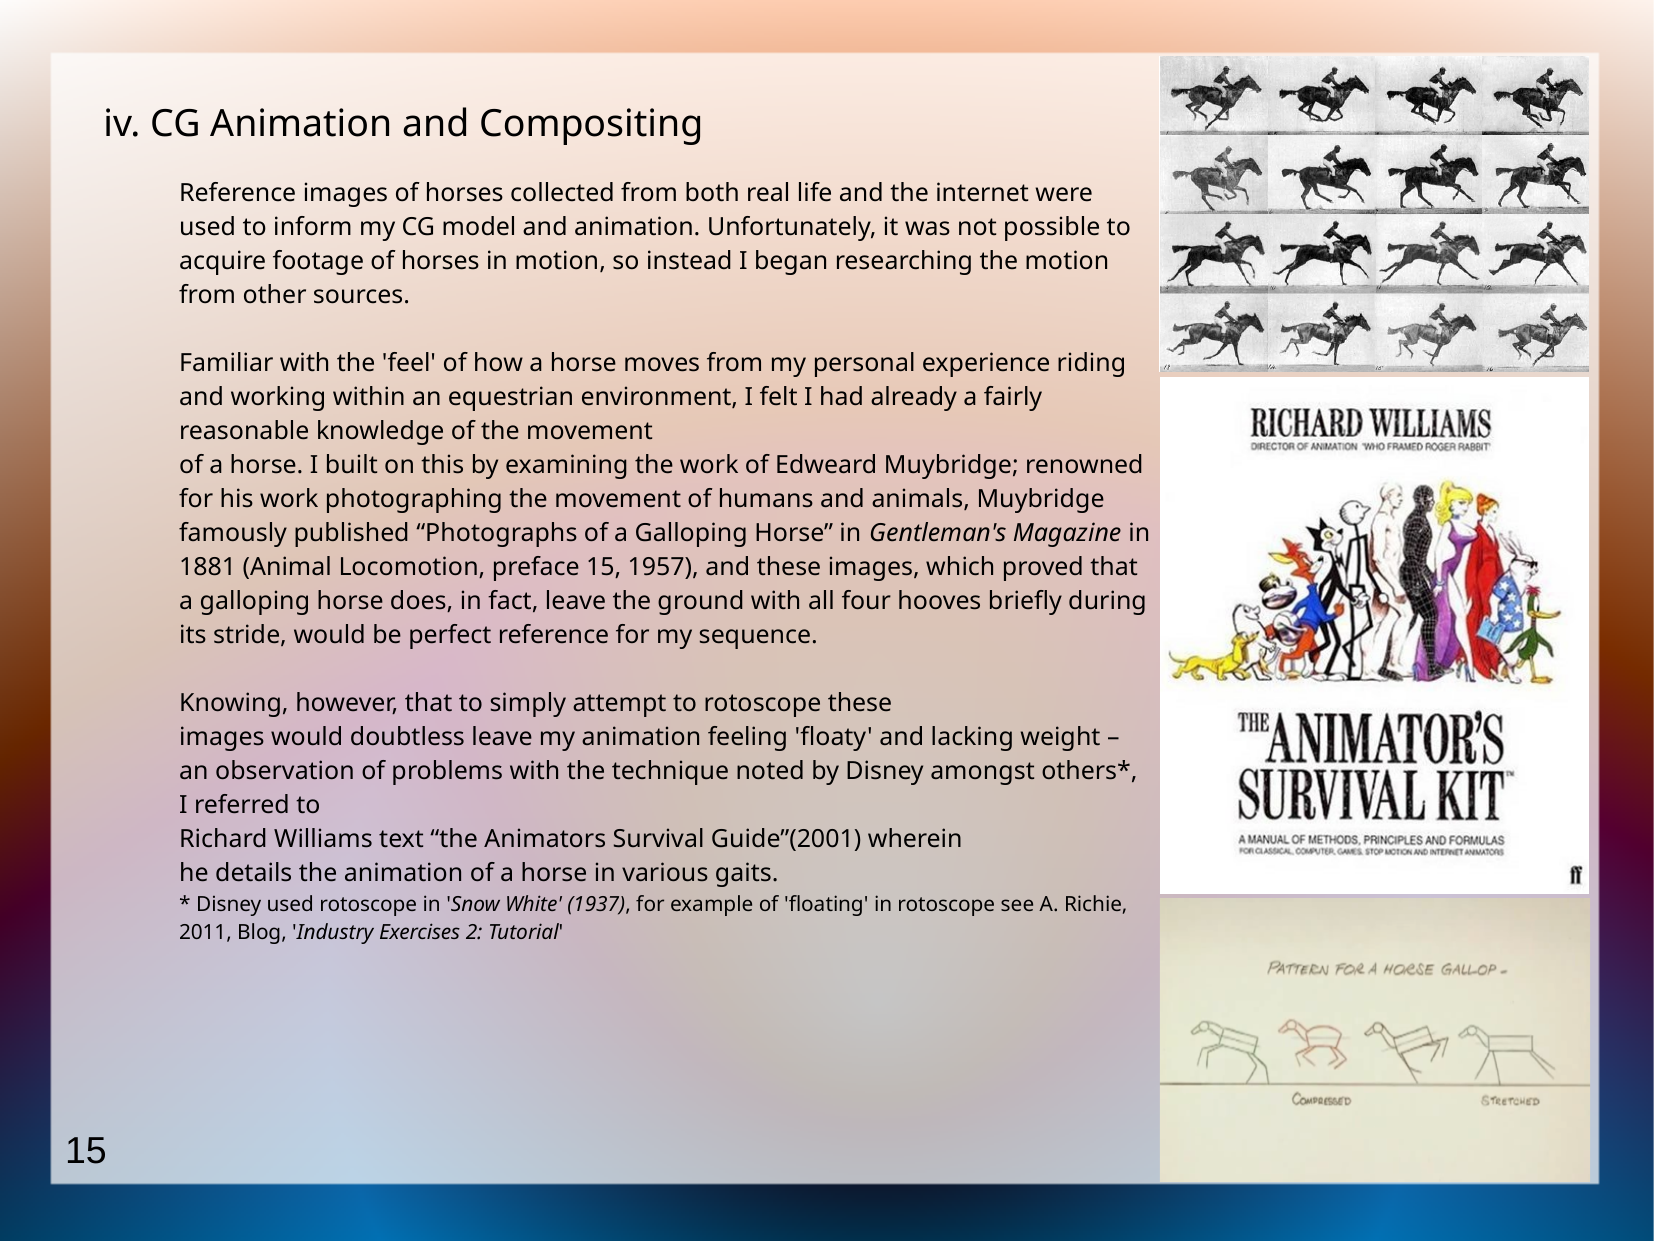

iv. CG Animation and Compositing
Reference images of horses collected from both real life and the internet were used to inform my CG model and animation. Unfortunately, it was not possible to acquire footage of horses in motion, so instead I began researching the motion from other sources.
Familiar with the 'feel' of how a horse moves from my personal experience riding and working within an equestrian environment, I felt I had already a fairly reasonable knowledge of the movement
of a horse. I built on this by examining the work of Edweard Muybridge; renowned for his work photographing the movement of humans and animals, Muybridge famously published “Photographs of a Galloping Horse” in Gentleman's Magazine in 1881 (Animal Locomotion, preface 15, 1957), and these images, which proved that a galloping horse does, in fact, leave the ground with all four hooves briefly during its stride, would be perfect reference for my sequence.
Knowing, however, that to simply attempt to rotoscope these
images would doubtless leave my animation feeling 'floaty' and lacking weight – an observation of problems with the technique noted by Disney amongst others*, I referred to
Richard Williams text “the Animators Survival Guide”(2001) wherein
he details the animation of a horse in various gaits.
* Disney used rotoscope in 'Snow White' (1937), for example of 'floating' in rotoscope see A. Richie, 2011, Blog, 'Industry Exercises 2: Tutorial'